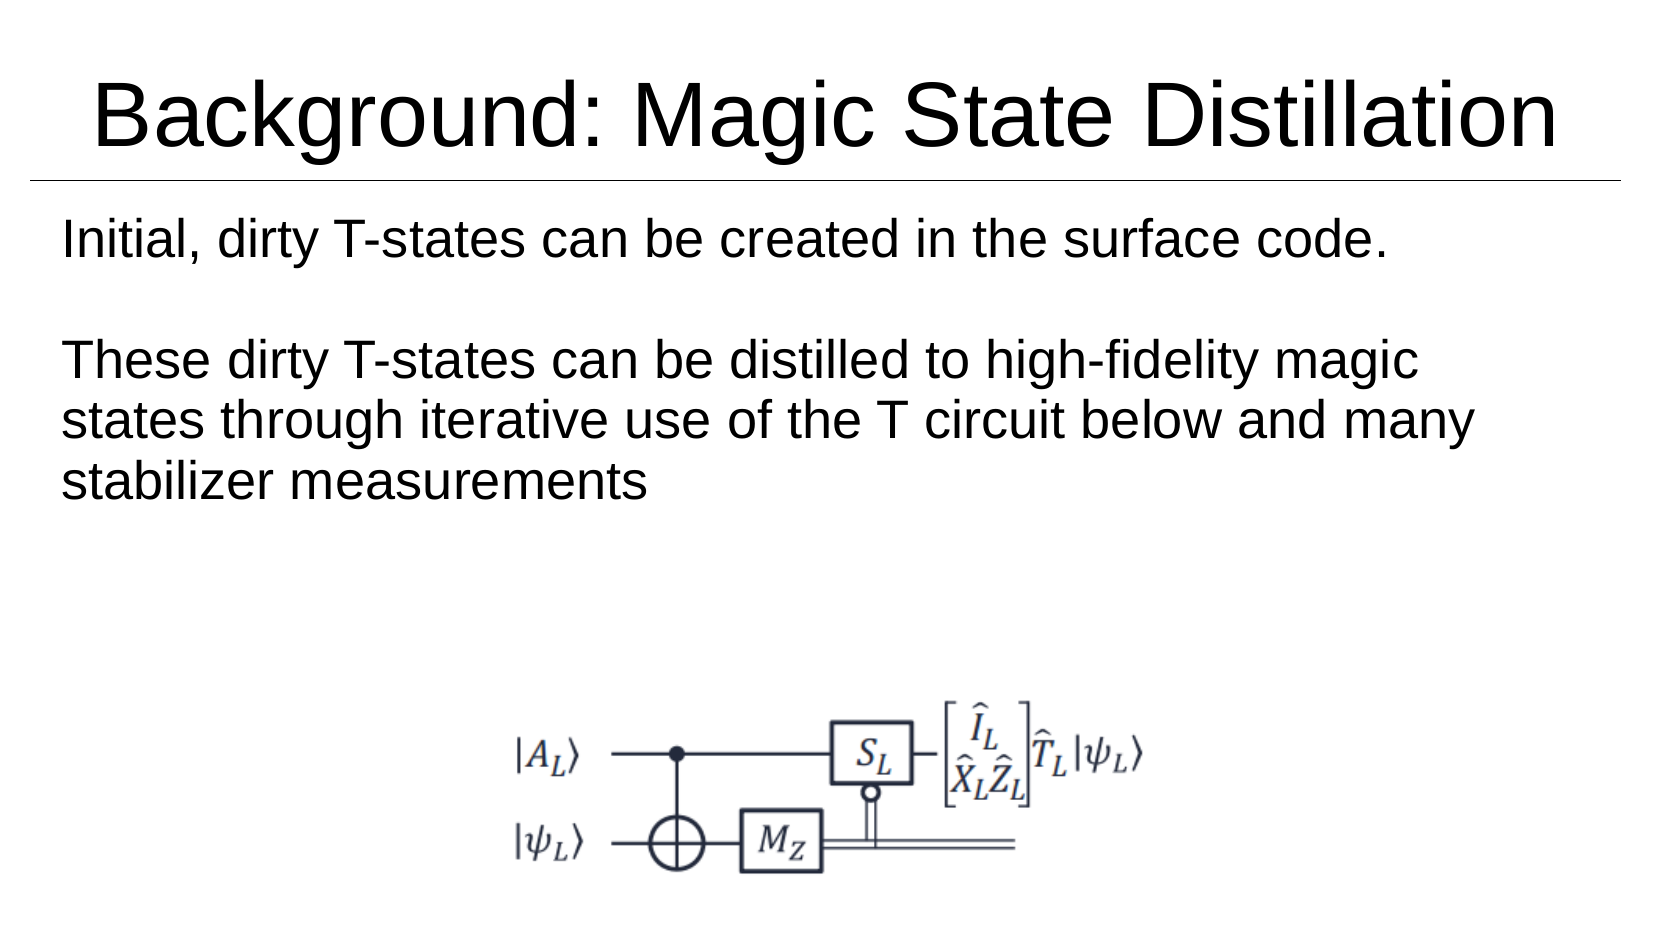

# Background: Magic State Distillation
Initial, dirty T-states can be created in the surface code.
These dirty T-states can be distilled to high-fidelity magic states through iterative use of the T circuit below and many stabilizer measurements